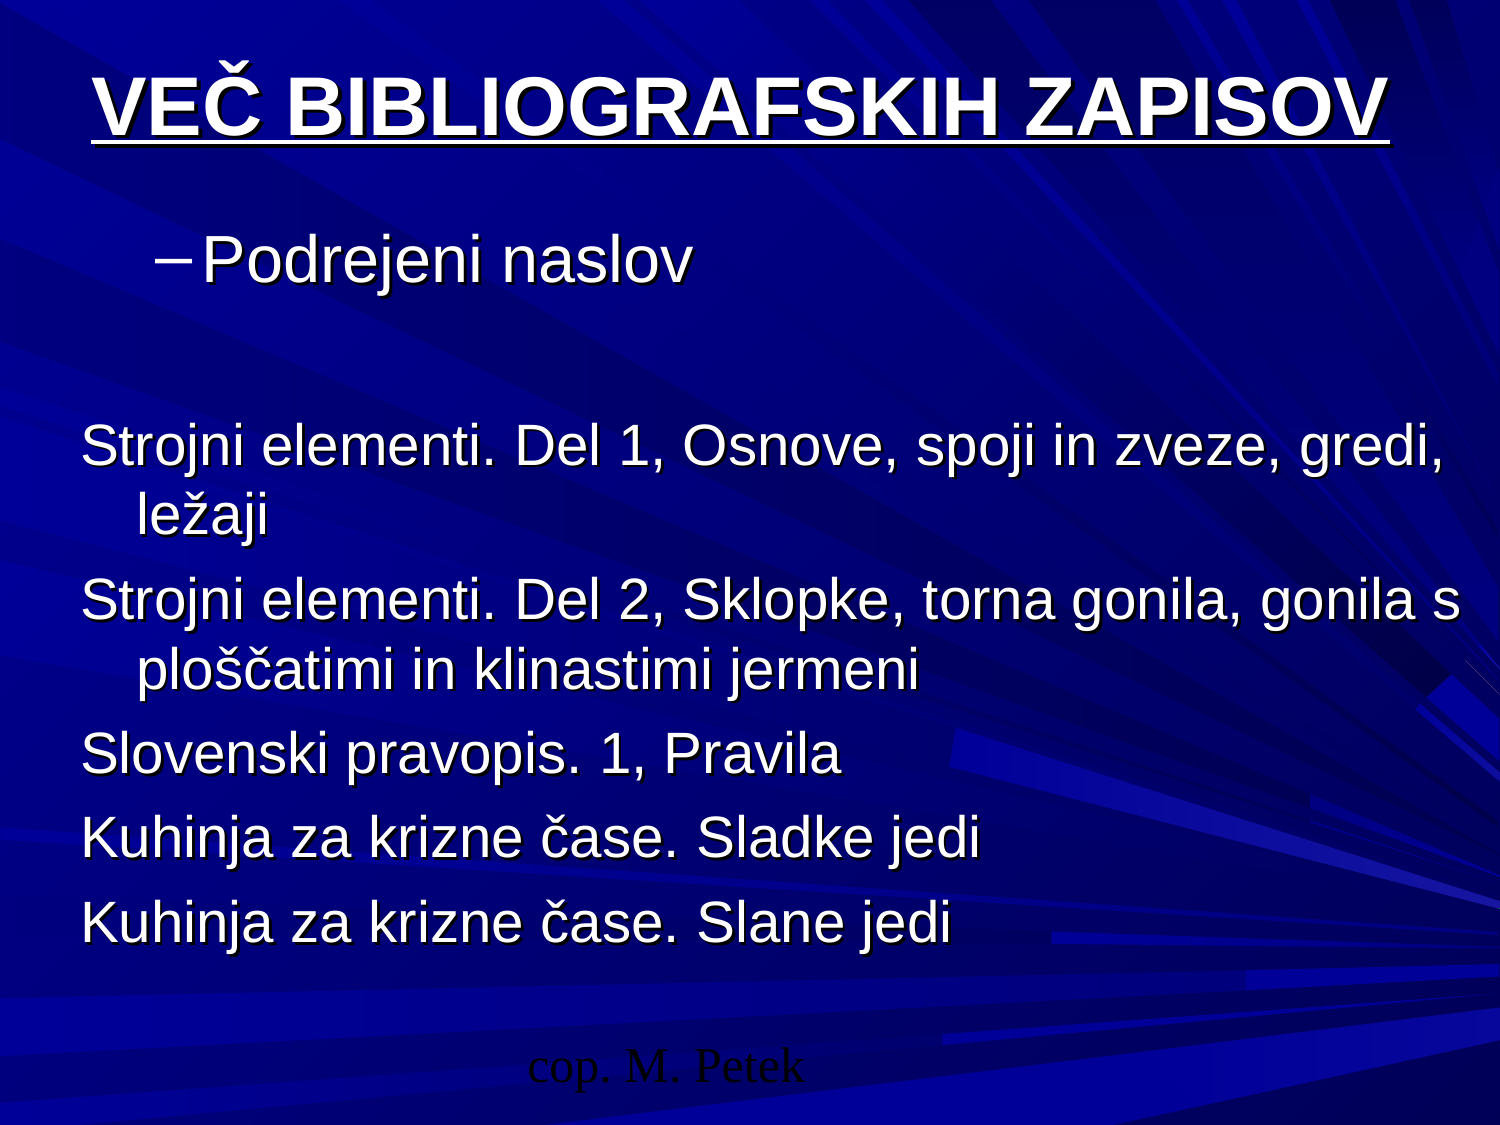

# VEČ BIBLIOGRAFSKIH ZAPISOV
Podrejeni naslov
Strojni elementi. Del 1, Osnove, spoji in zveze, gredi, ležaji
Strojni elementi. Del 2, Sklopke, torna gonila, gonila s ploščatimi in klinastimi jermeni
Slovenski pravopis. 1, Pravila
Kuhinja za krizne čase. Sladke jedi
Kuhinja za krizne čase. Slane jedi
cop. M. Petek